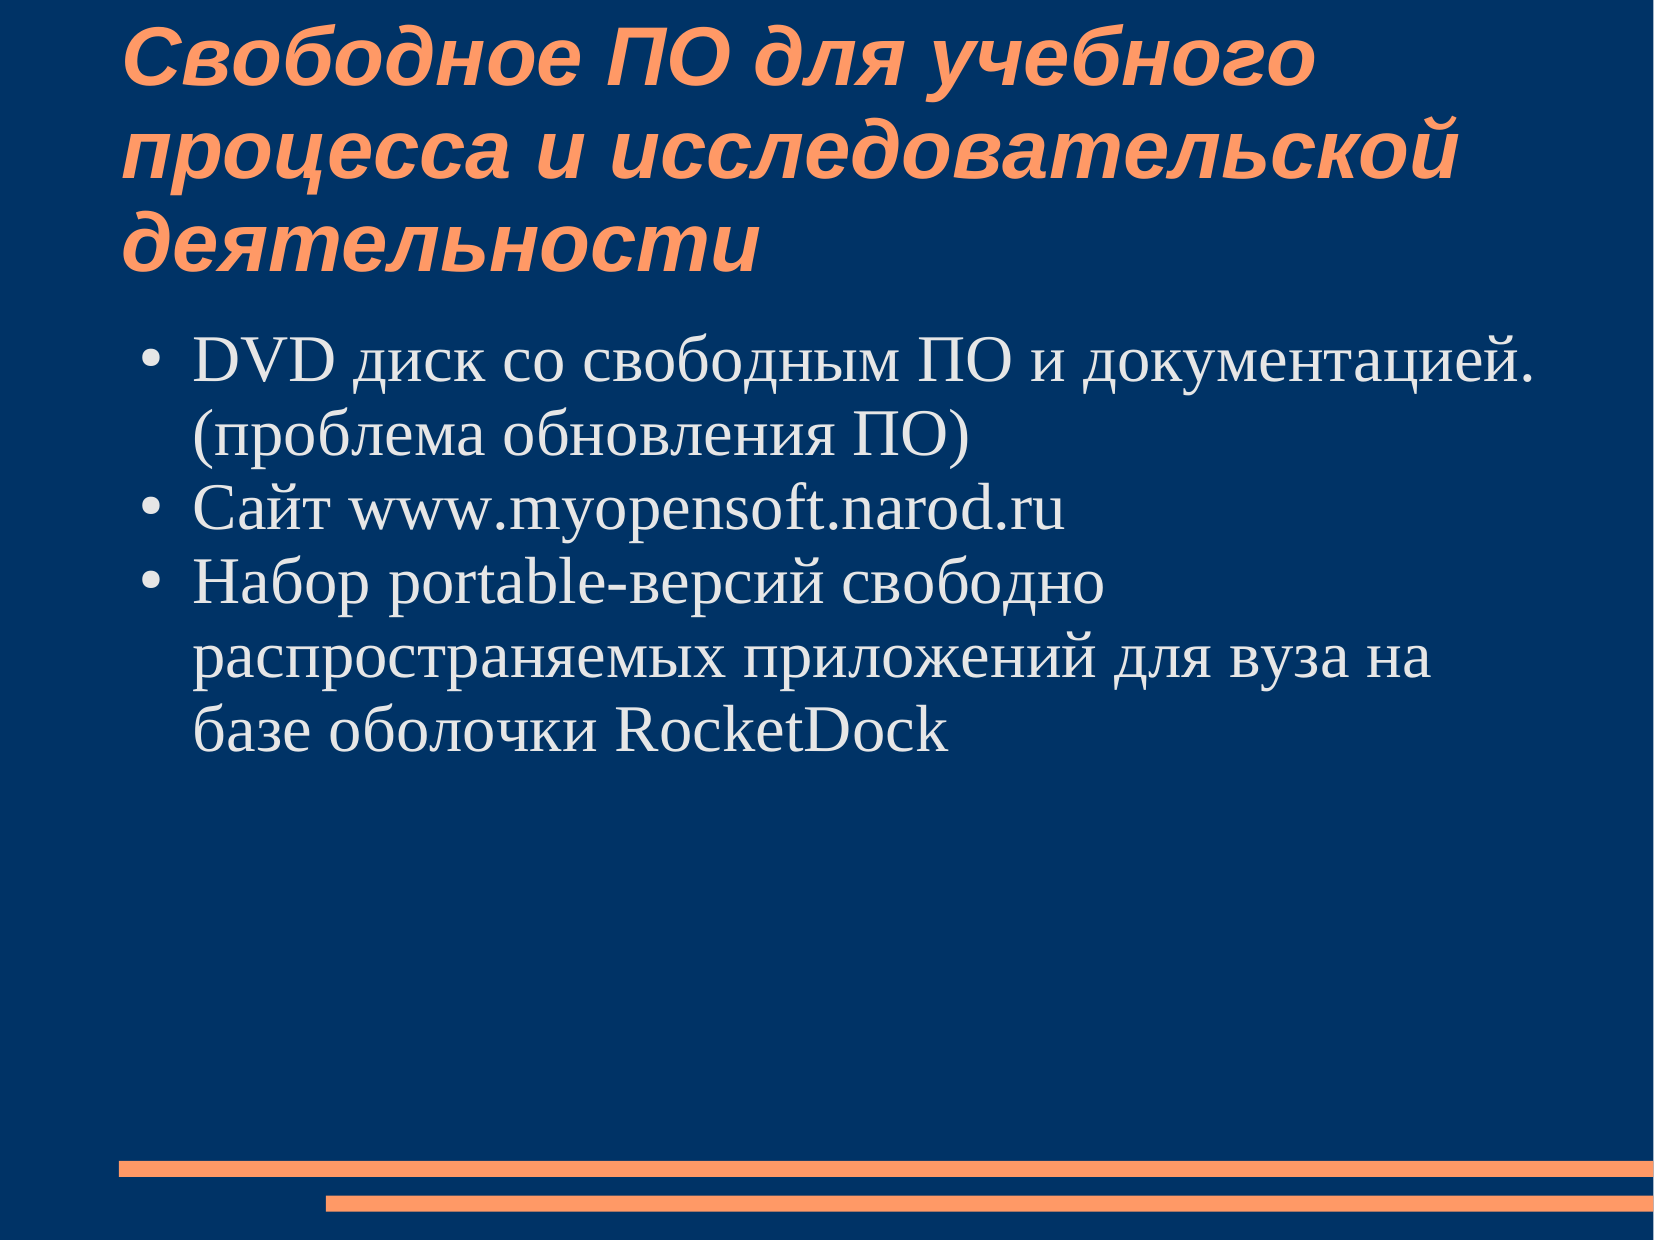

# Свободное ПО для учебного процесса и исследовательской деятельности
DVD диск со свободным ПО и документацией.
(проблема обновления ПО)
Сайт www.myopensoft.narod.ru
Набор portable-версий свободно распространяемых приложений для вуза на базе оболочки RocketDock